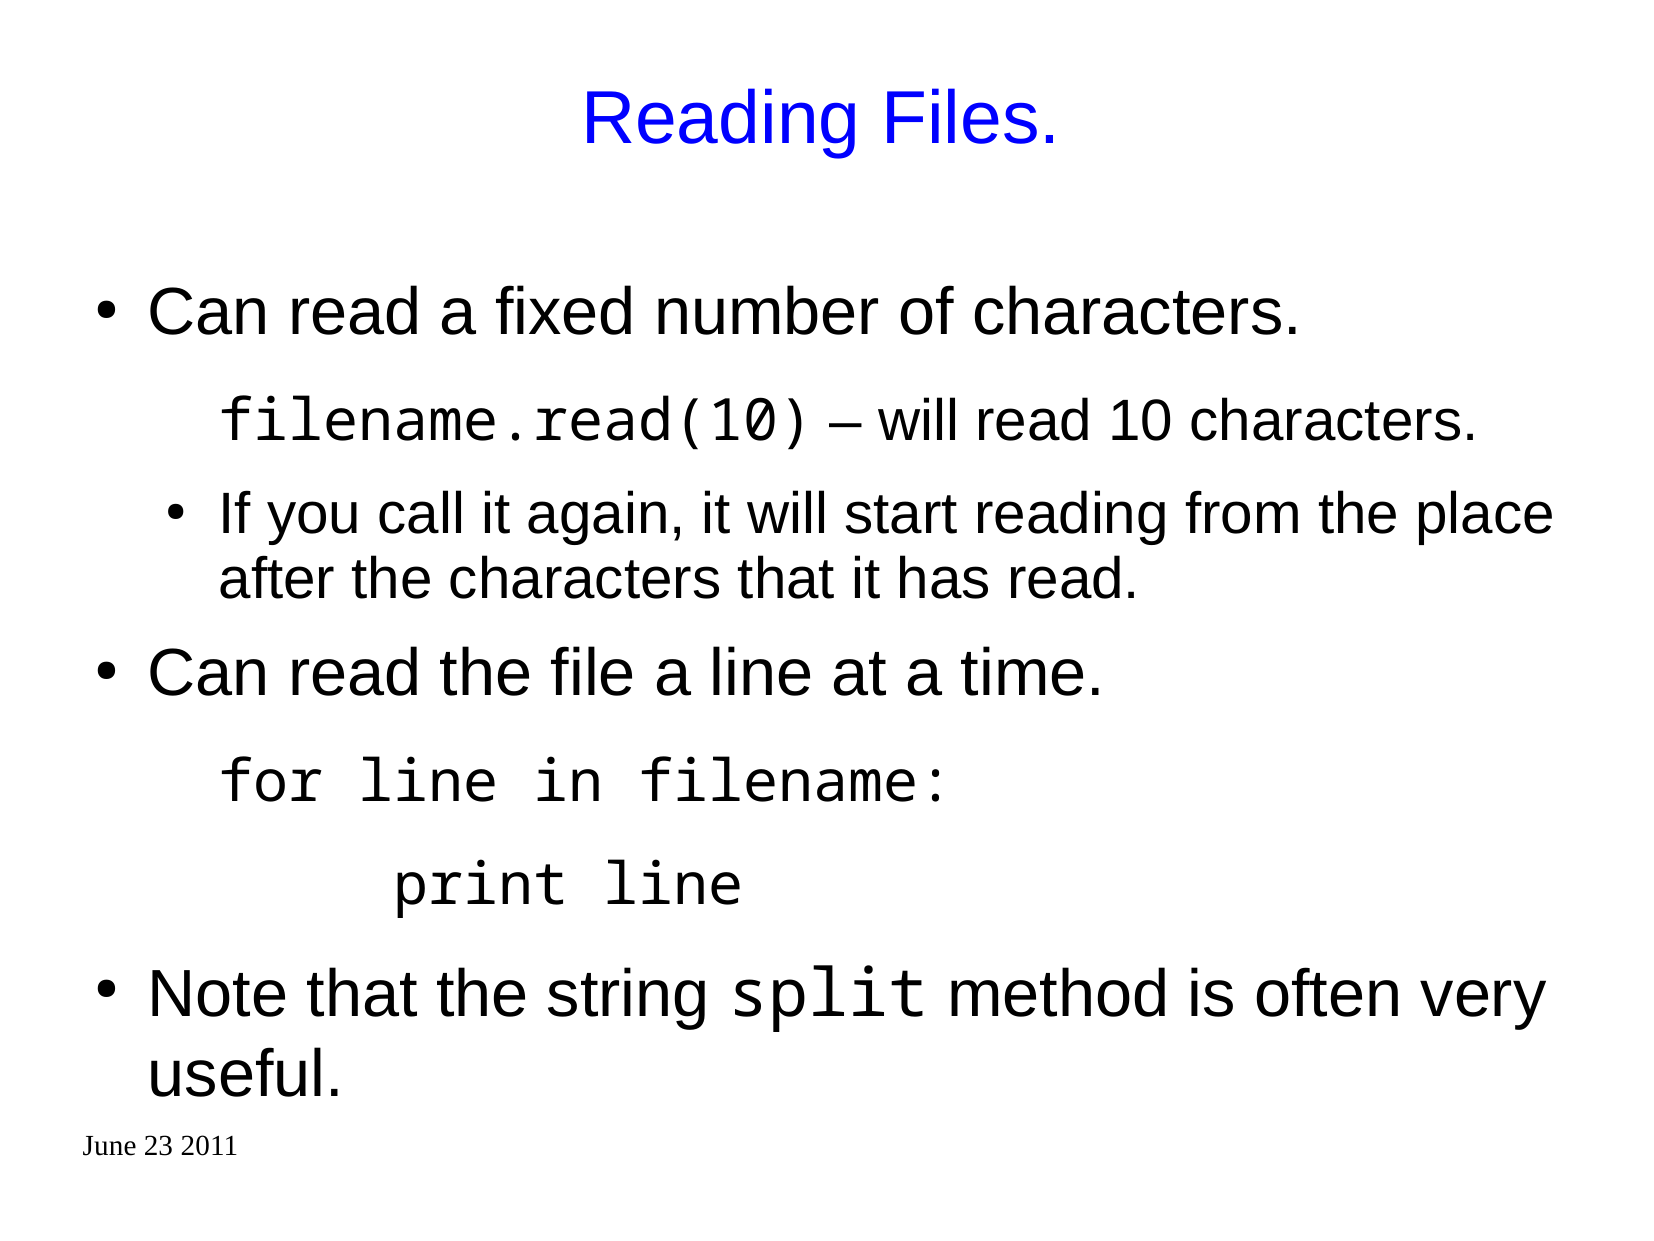

# Reading Files.
Can read a fixed number of characters.
filename.read(10) – will read 10 characters.
If you call it again, it will start reading from the place after the characters that it has read.
Can read the file a line at a time.
for line in filename:
 print line
Note that the string split method is often very useful.
June 23 2011